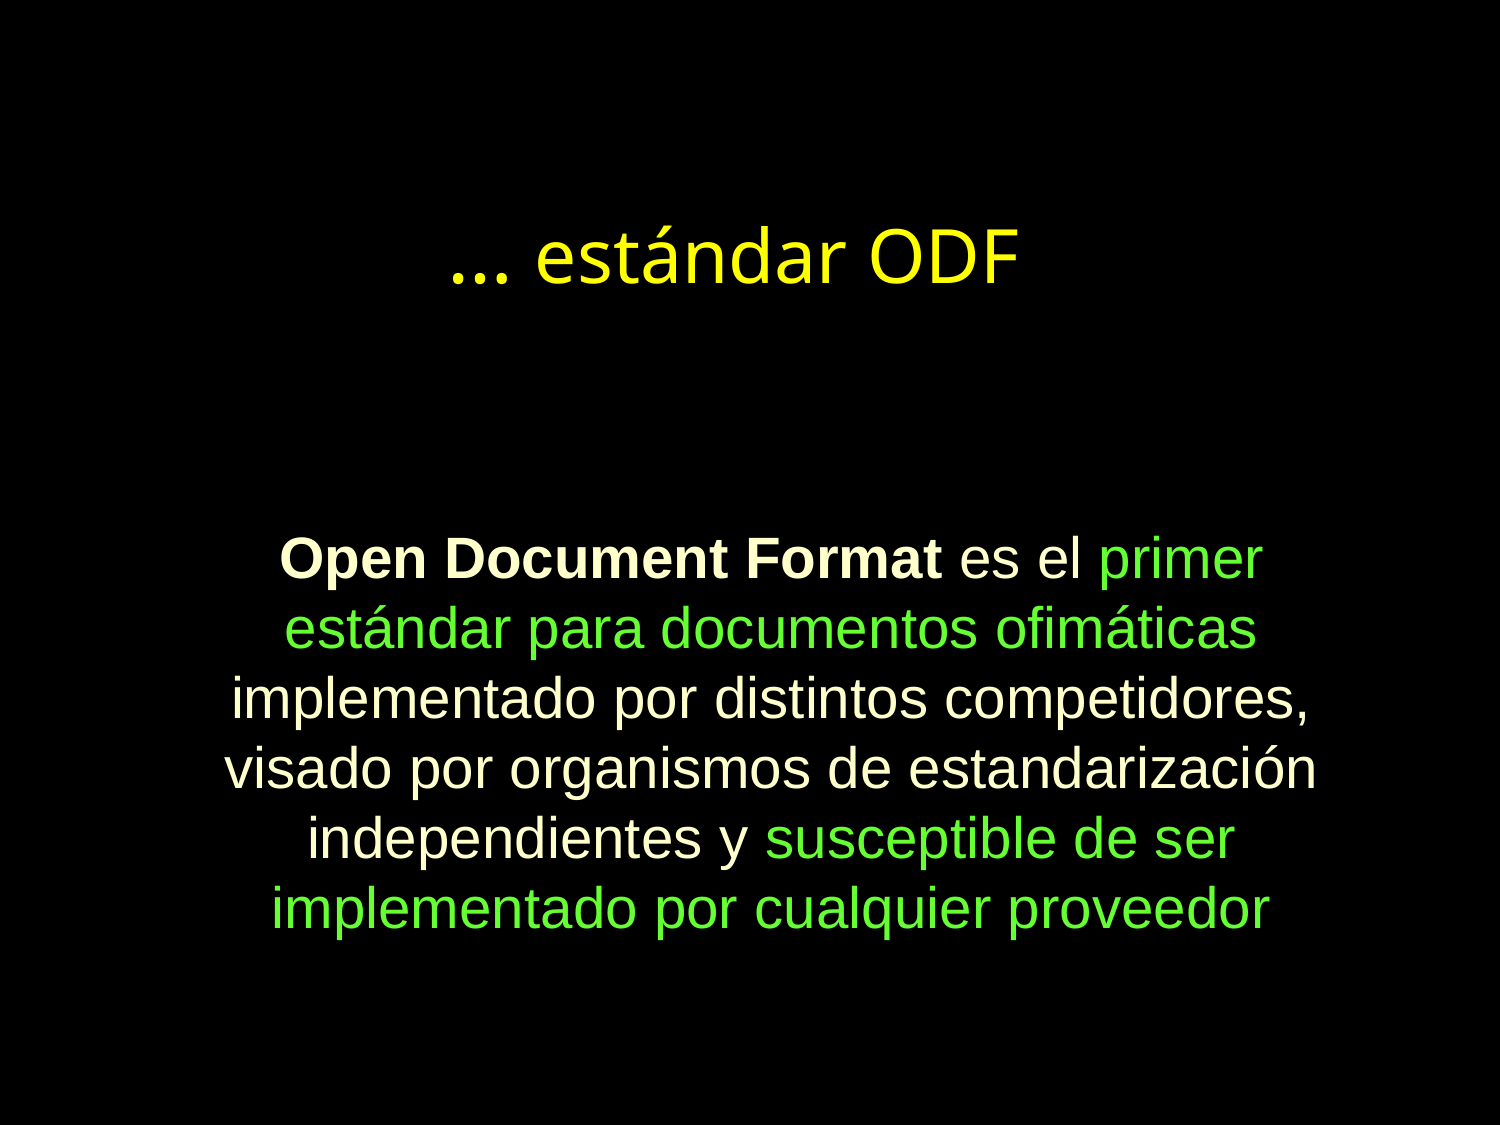

# … estándar ODF
Open Document Format es el primer estándar para documentos ofimáticas implementado por distintos competidores, visado por organismos de estandarización independientes y susceptible de ser implementado por cualquier proveedor